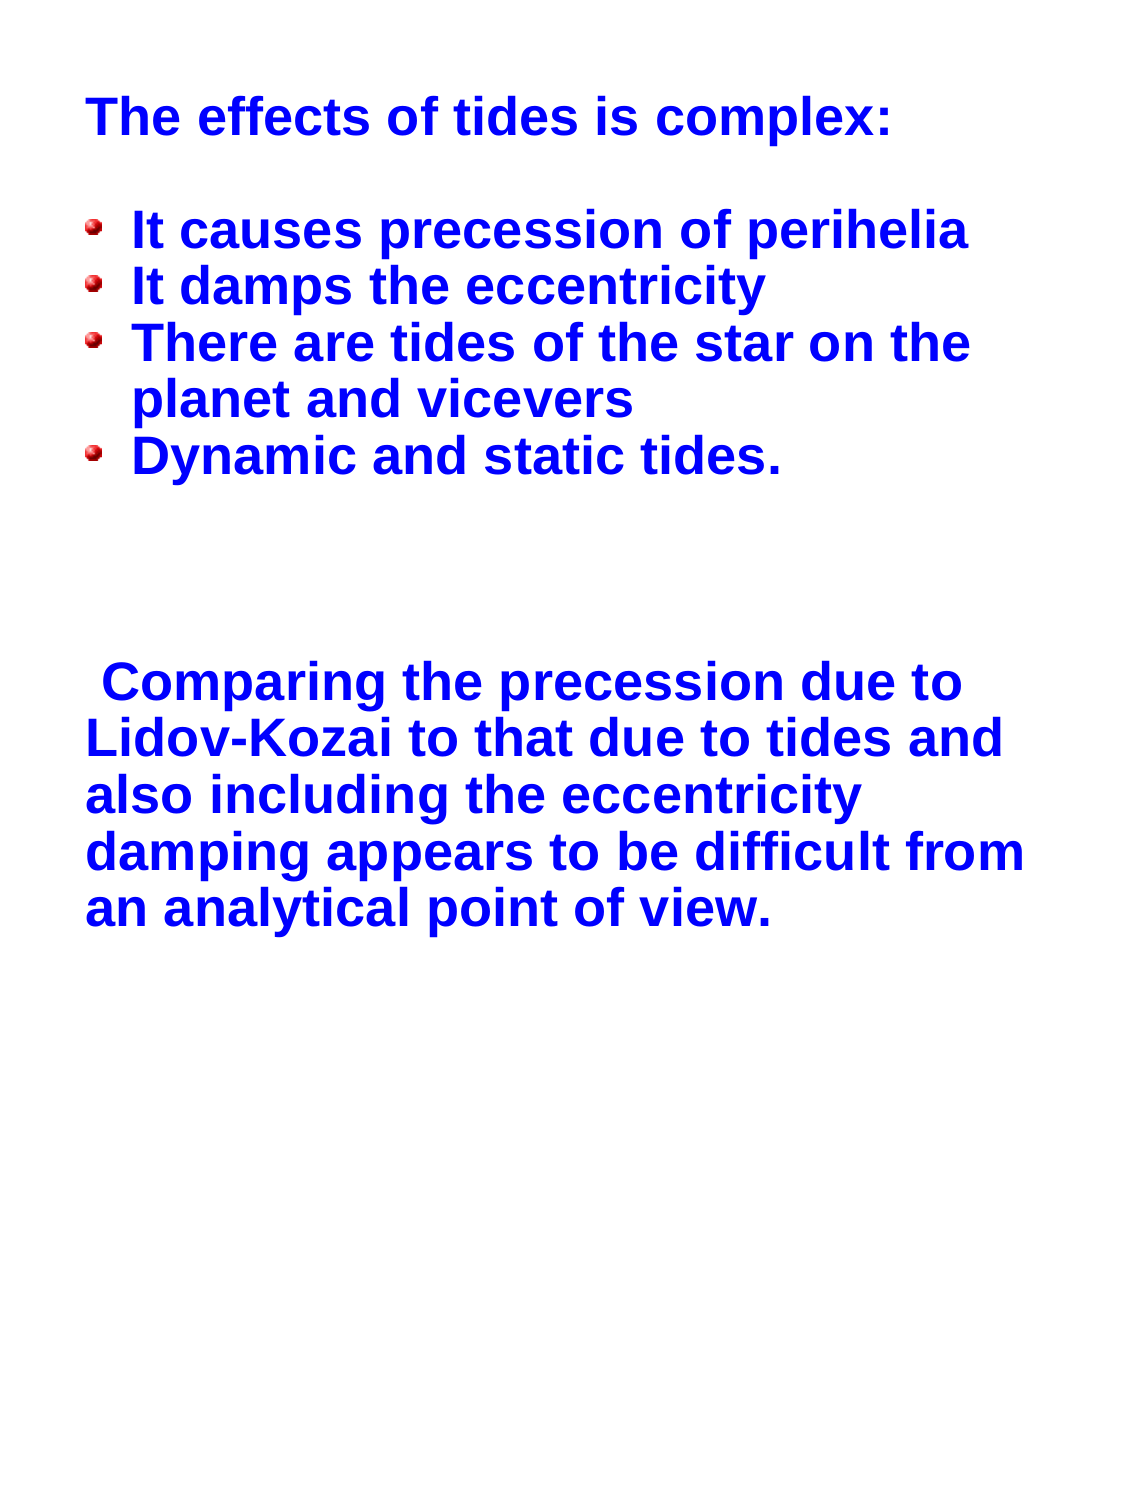

The effects of tides is complex:
 It causes precession of perihelia
 It damps the eccentricity
 There are tides of the star on the
 planet and vicevers
 Dynamic and static tides.
Comparing the precession due to Lidov-Kozai to that due to tides and also including the eccentricity damping appears to be difficult from an analytical point of view.